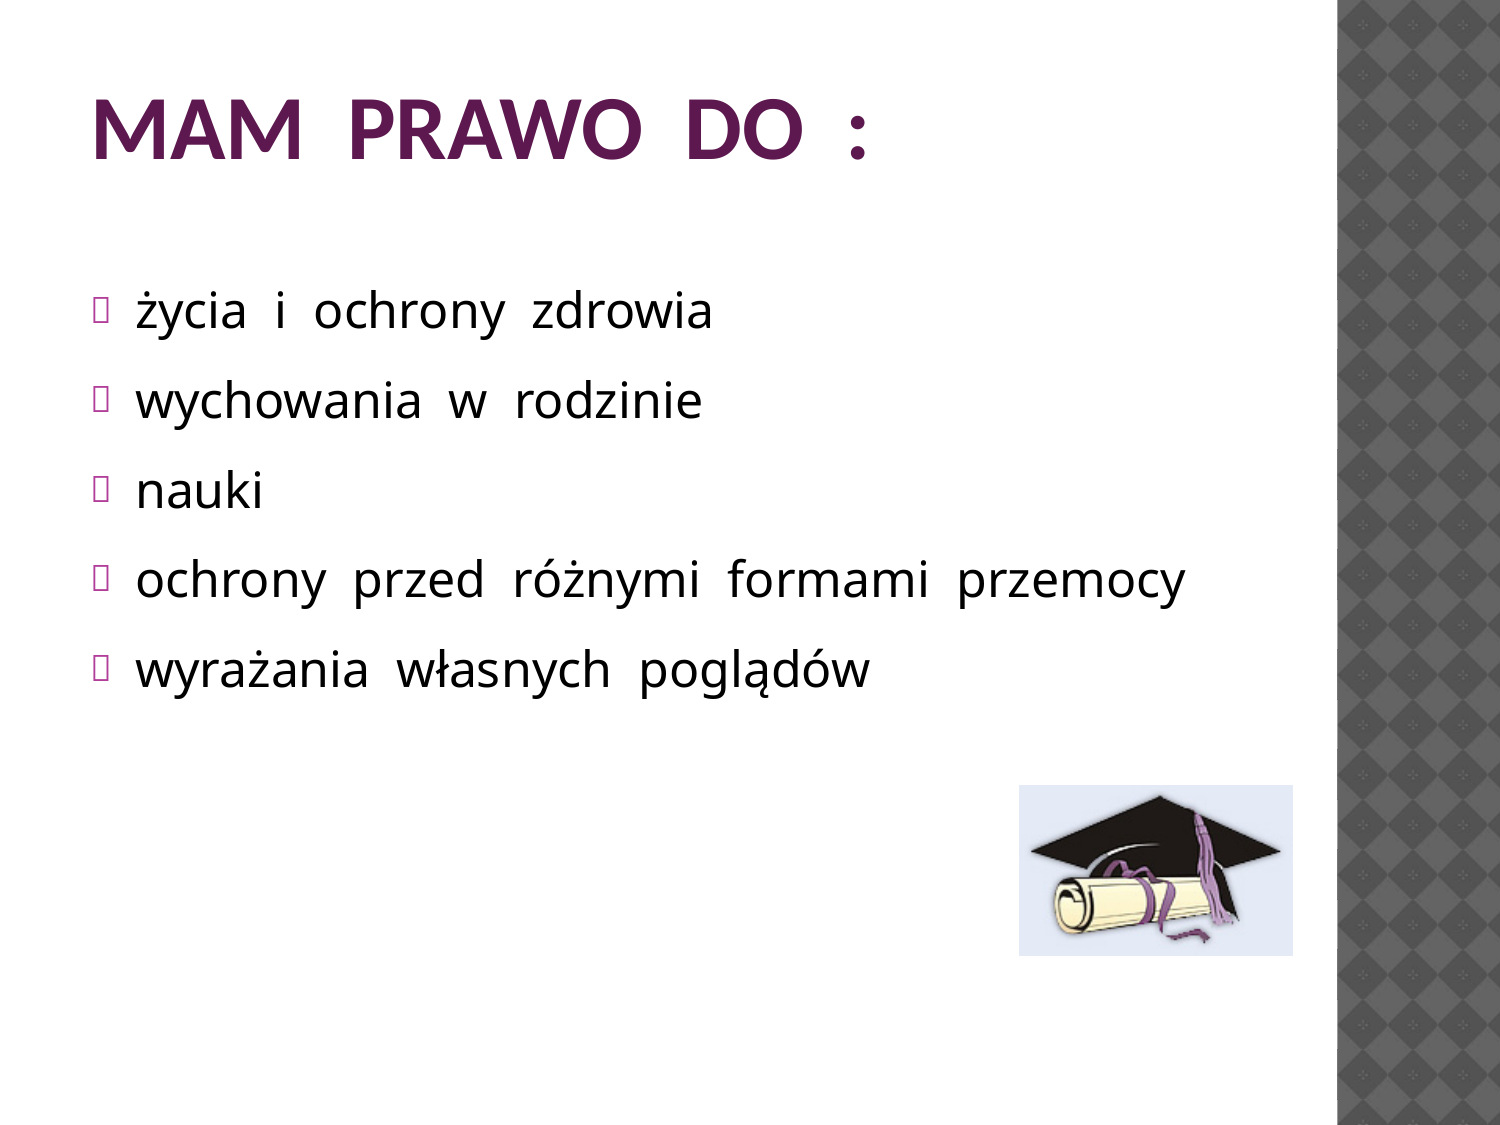

# MAM PRAWO DO :
życia i ochrony zdrowia
wychowania w rodzinie
nauki
ochrony przed różnymi formami przemocy
wyrażania własnych poglądów